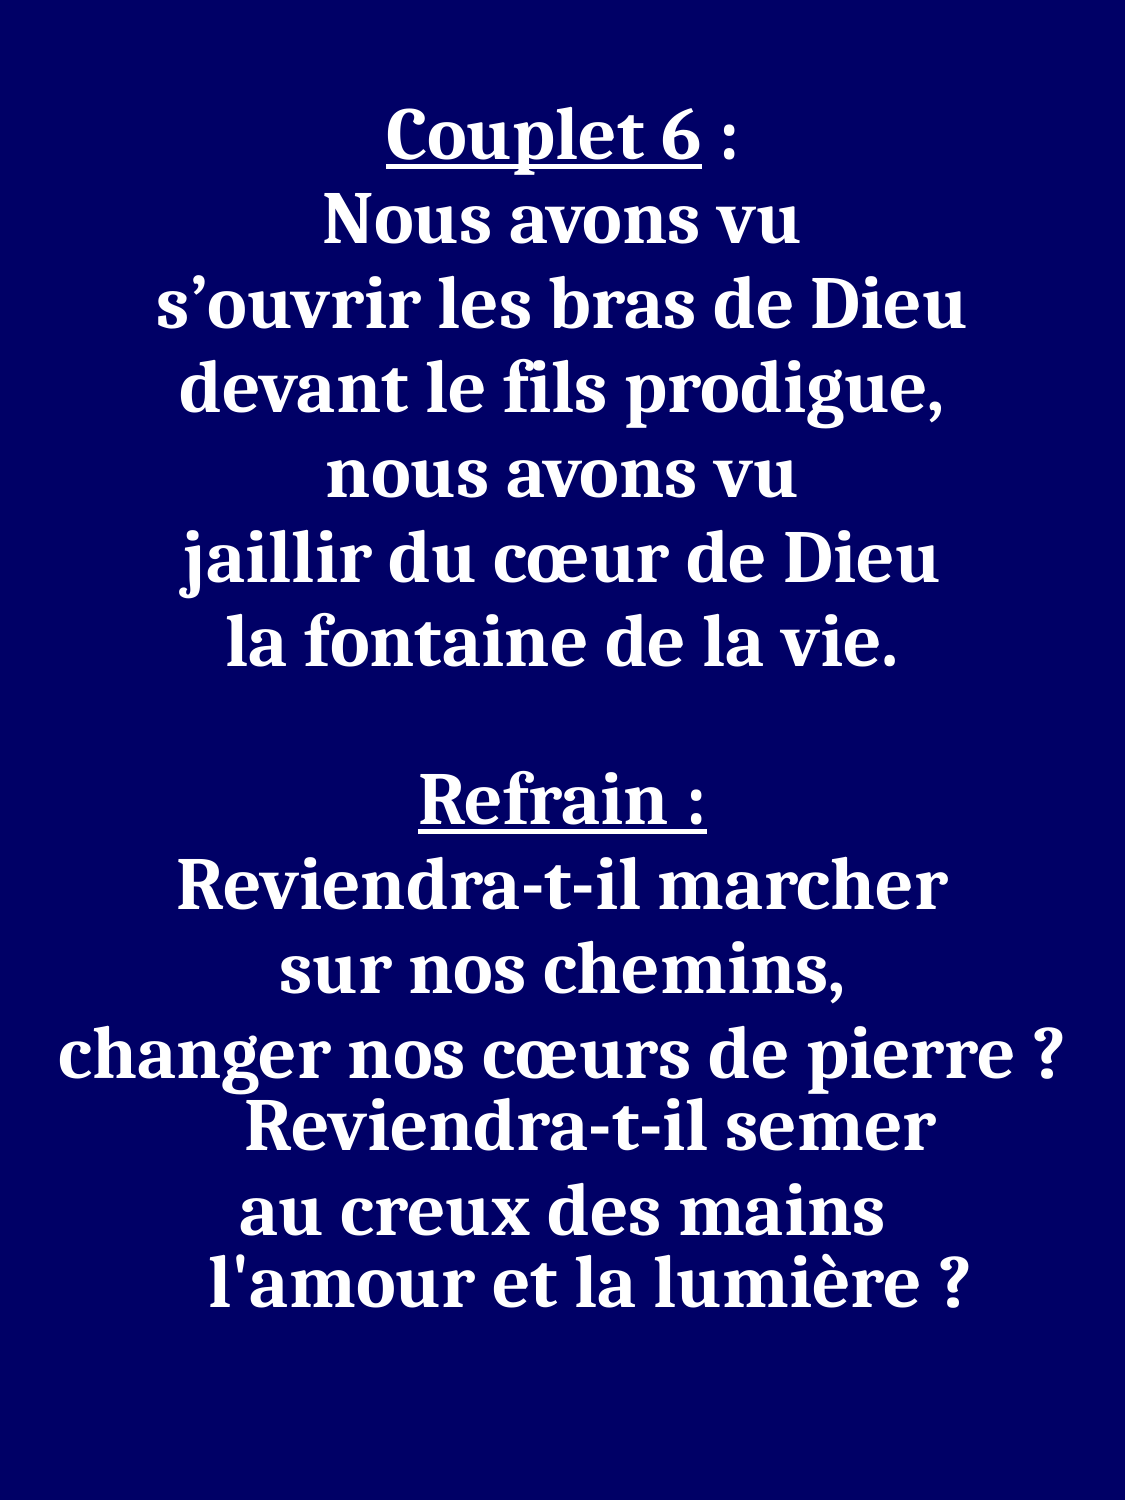

Couplet 6 :
Nous avons vu
s’ouvrir les bras de Dieu
devant le fils prodigue,
nous avons vu
jaillir du cœur de Dieu
la fontaine de la vie.
Refrain :
Reviendra-t-il marcher
sur nos chemins,
changer nos cœurs de pierre ?
Reviendra-t-il semer
au creux des mains
l'amour et la lumière ?